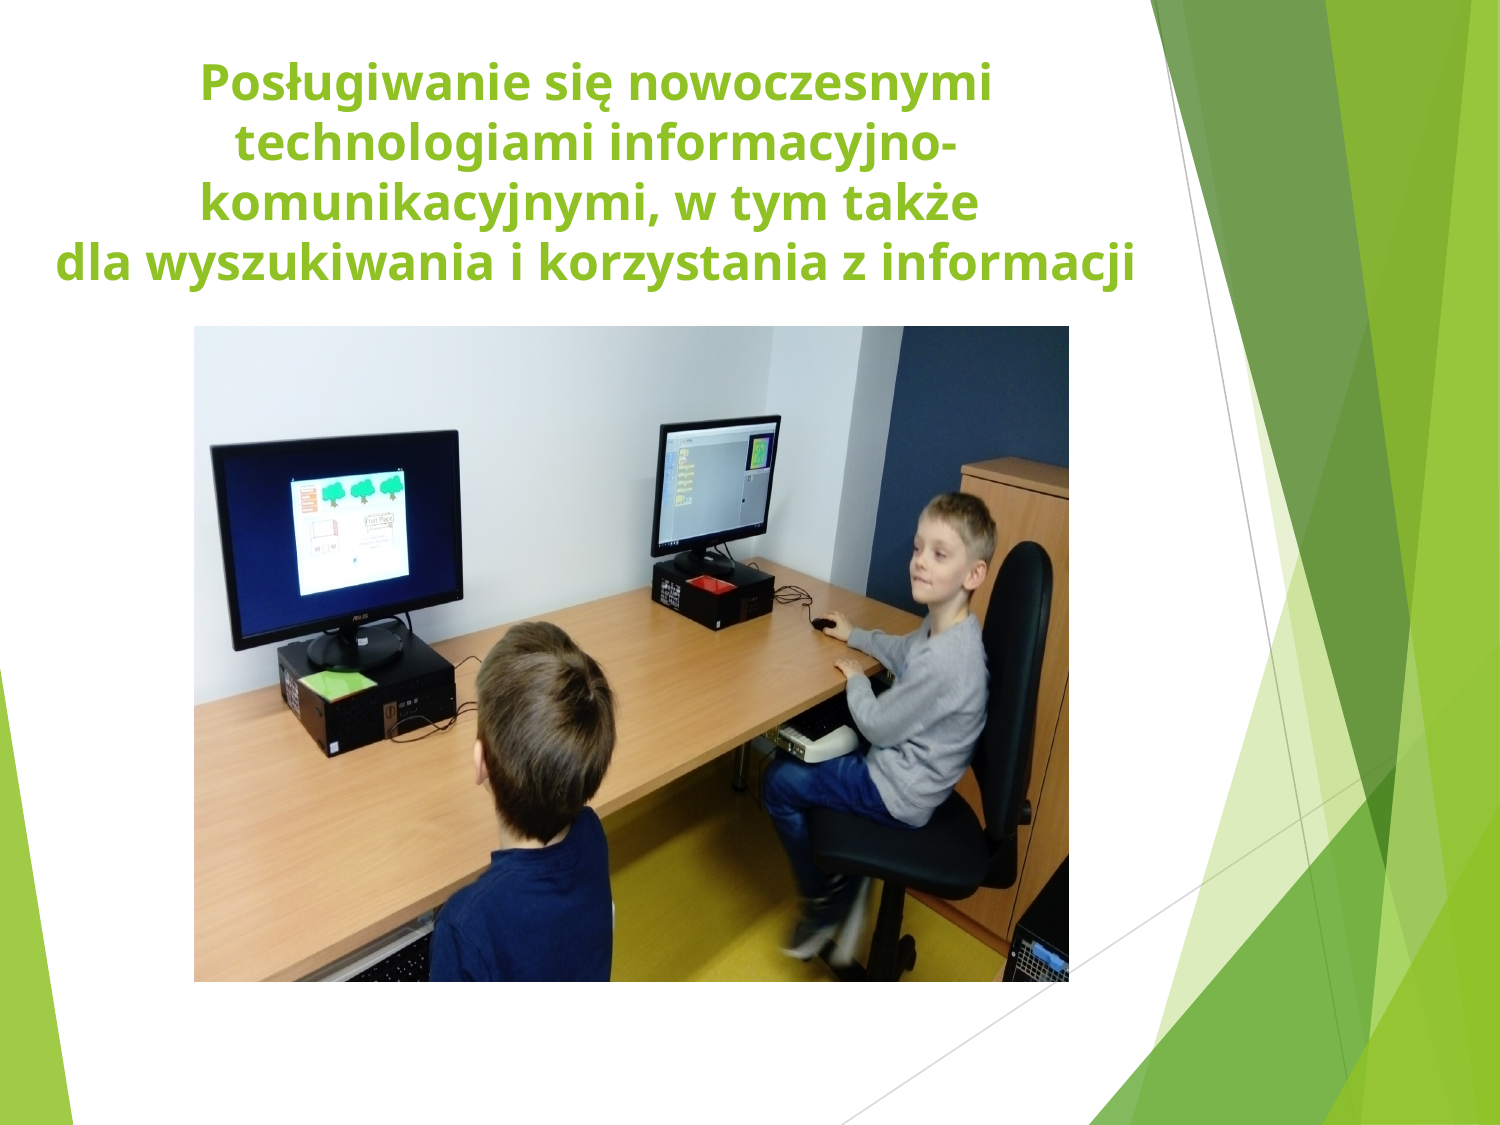

# Posługiwanie się nowoczesnymi technologiami informacyjno-komunikacyjnymi, w tym także dla wyszukiwania i korzystania z informacji